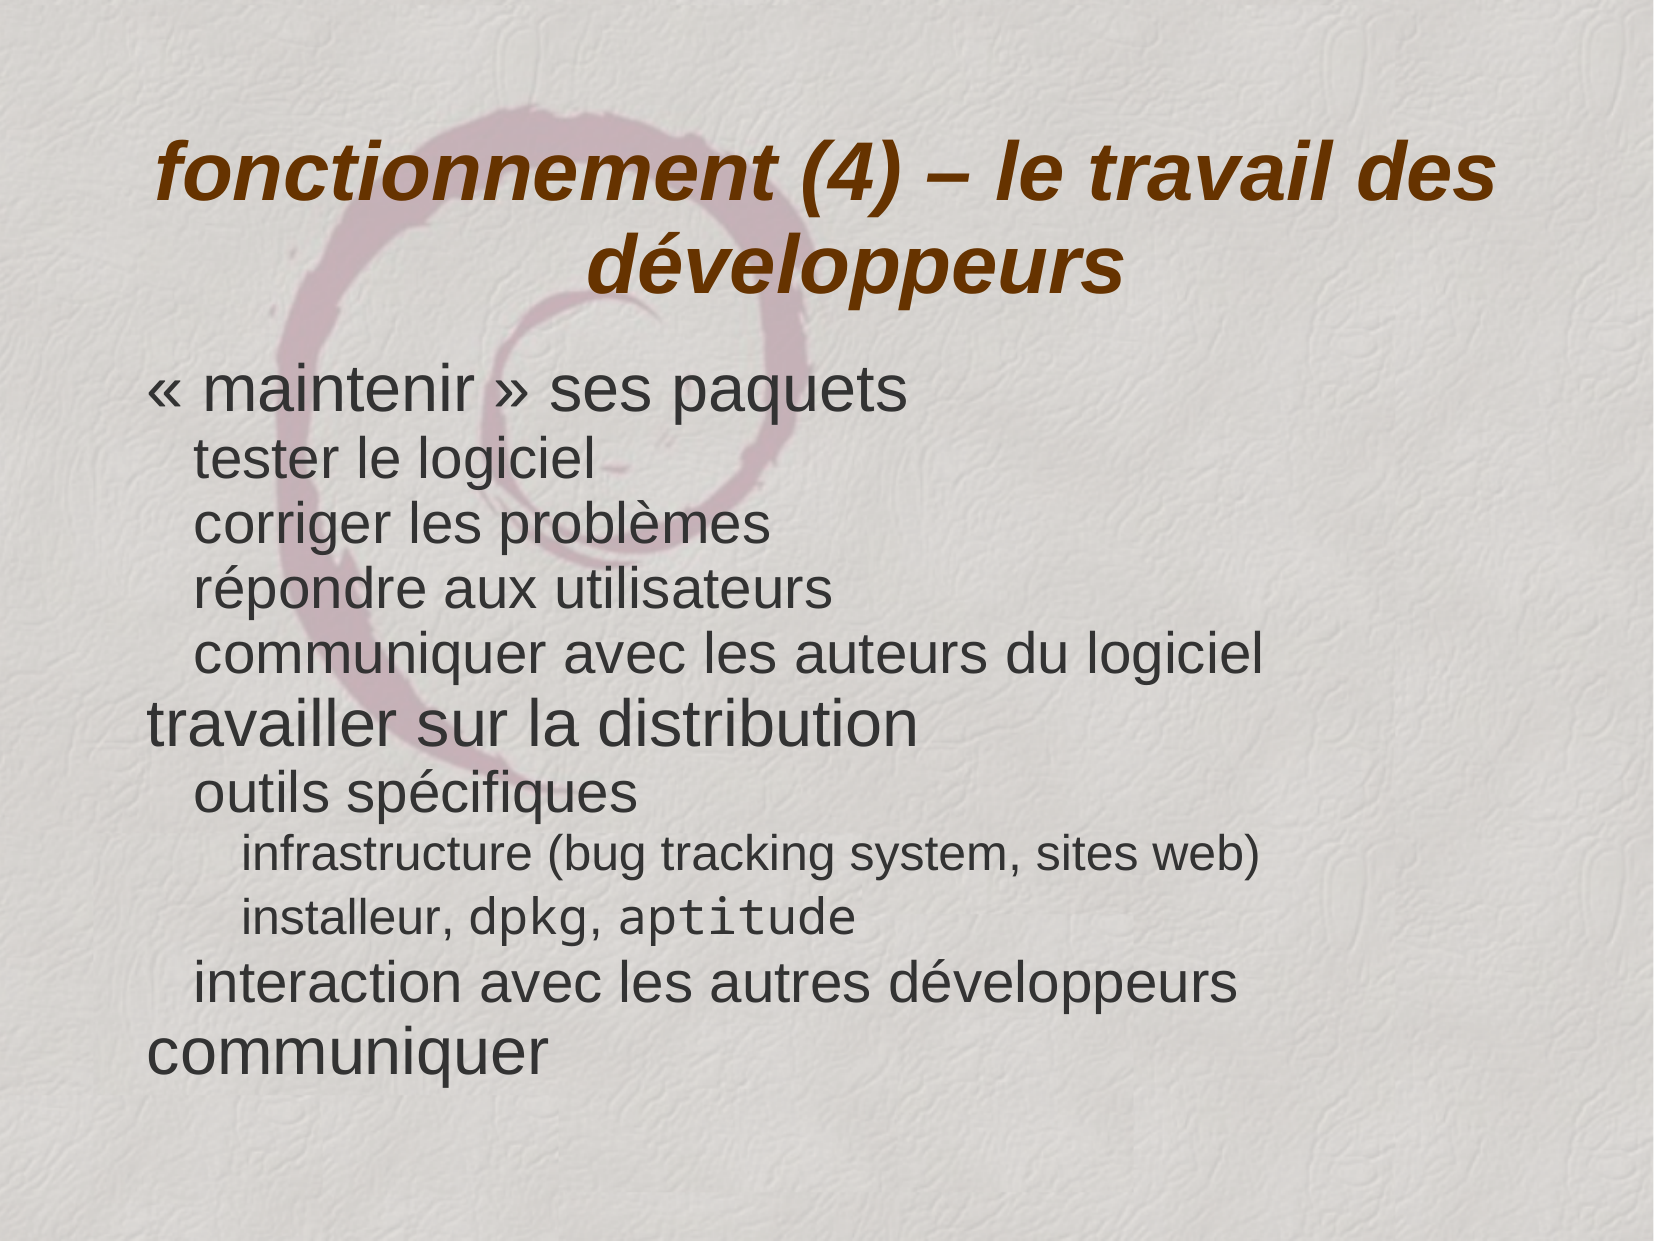

# fonctionnement (4) – le travail des développeurs
« maintenir » ses paquets
tester le logiciel
corriger les problèmes
répondre aux utilisateurs
communiquer avec les auteurs du logiciel
travailler sur la distribution
outils spécifiques
infrastructure (bug tracking system, sites web)
installeur, dpkg, aptitude
interaction avec les autres développeurs
communiquer